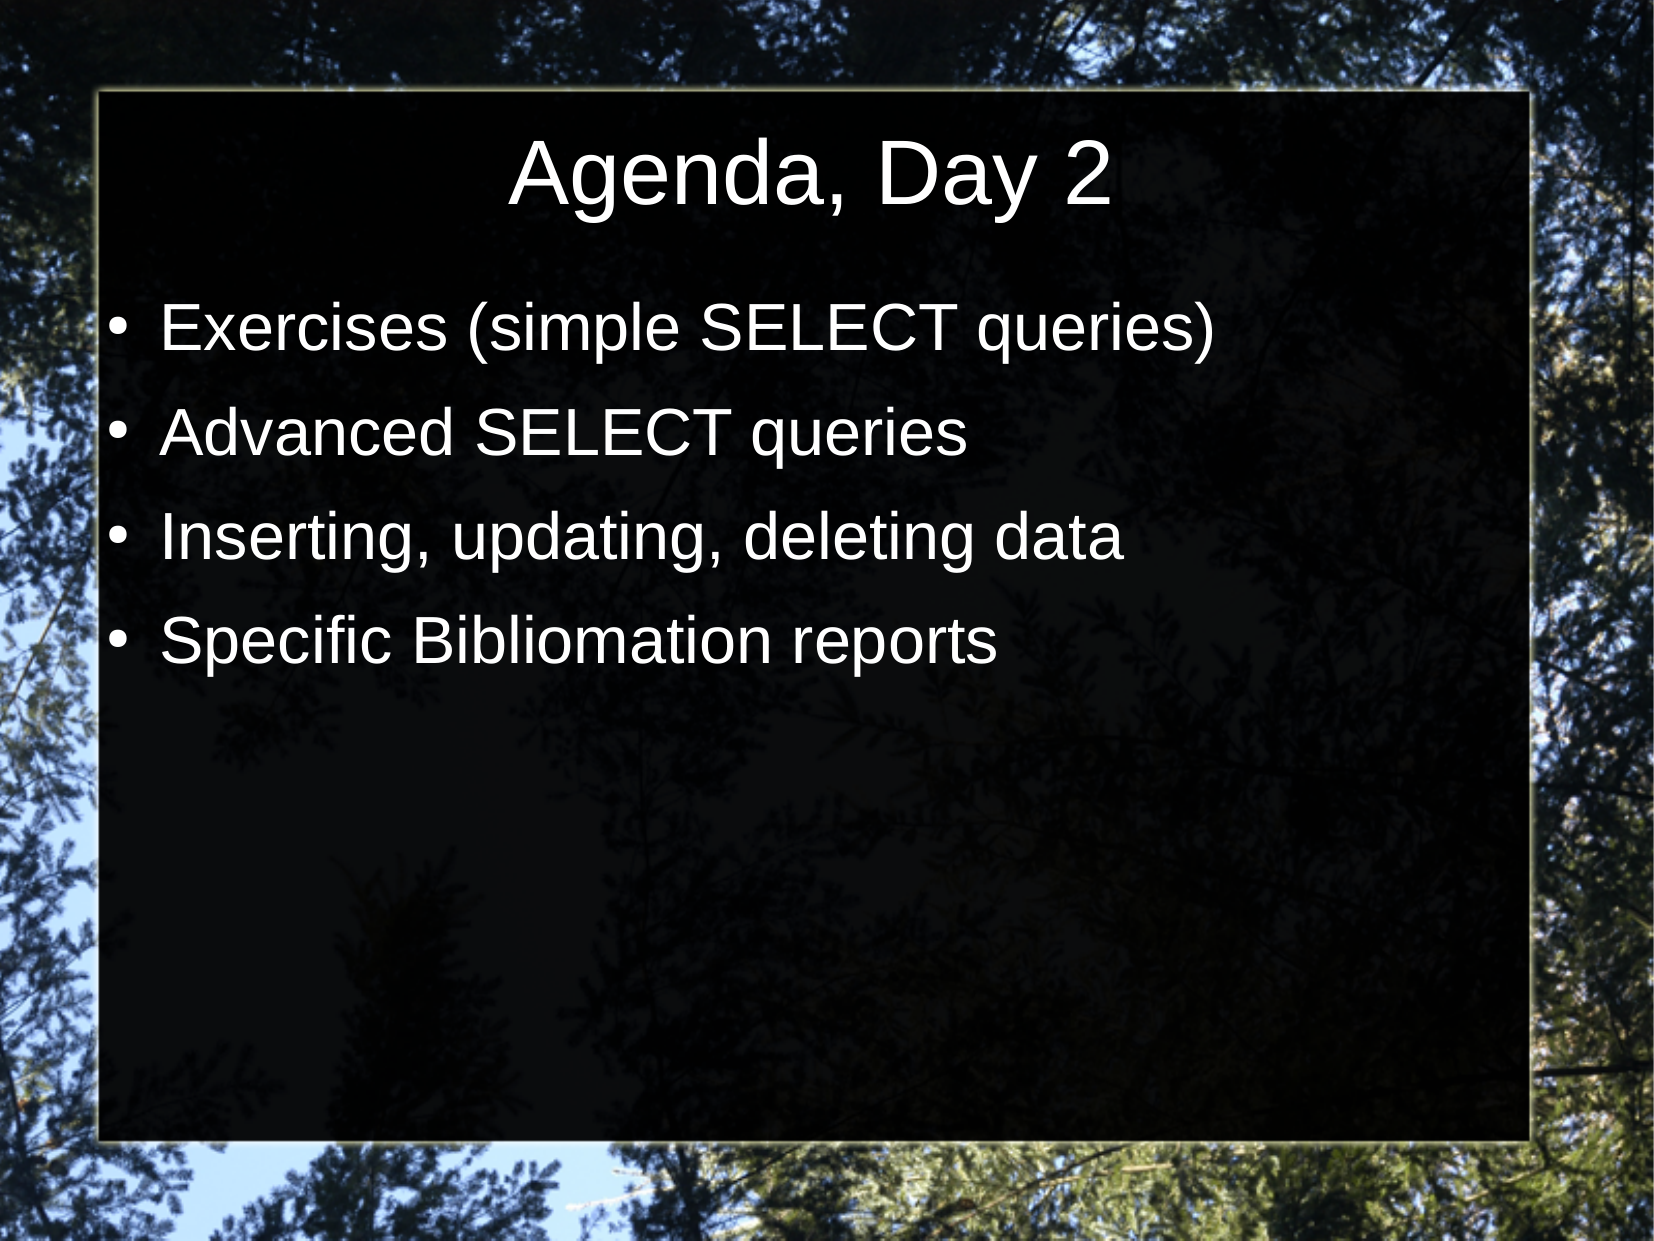

# Agenda, Day 2
Exercises (simple SELECT queries)
Advanced SELECT queries
Inserting, updating, deleting data
Specific Bibliomation reports